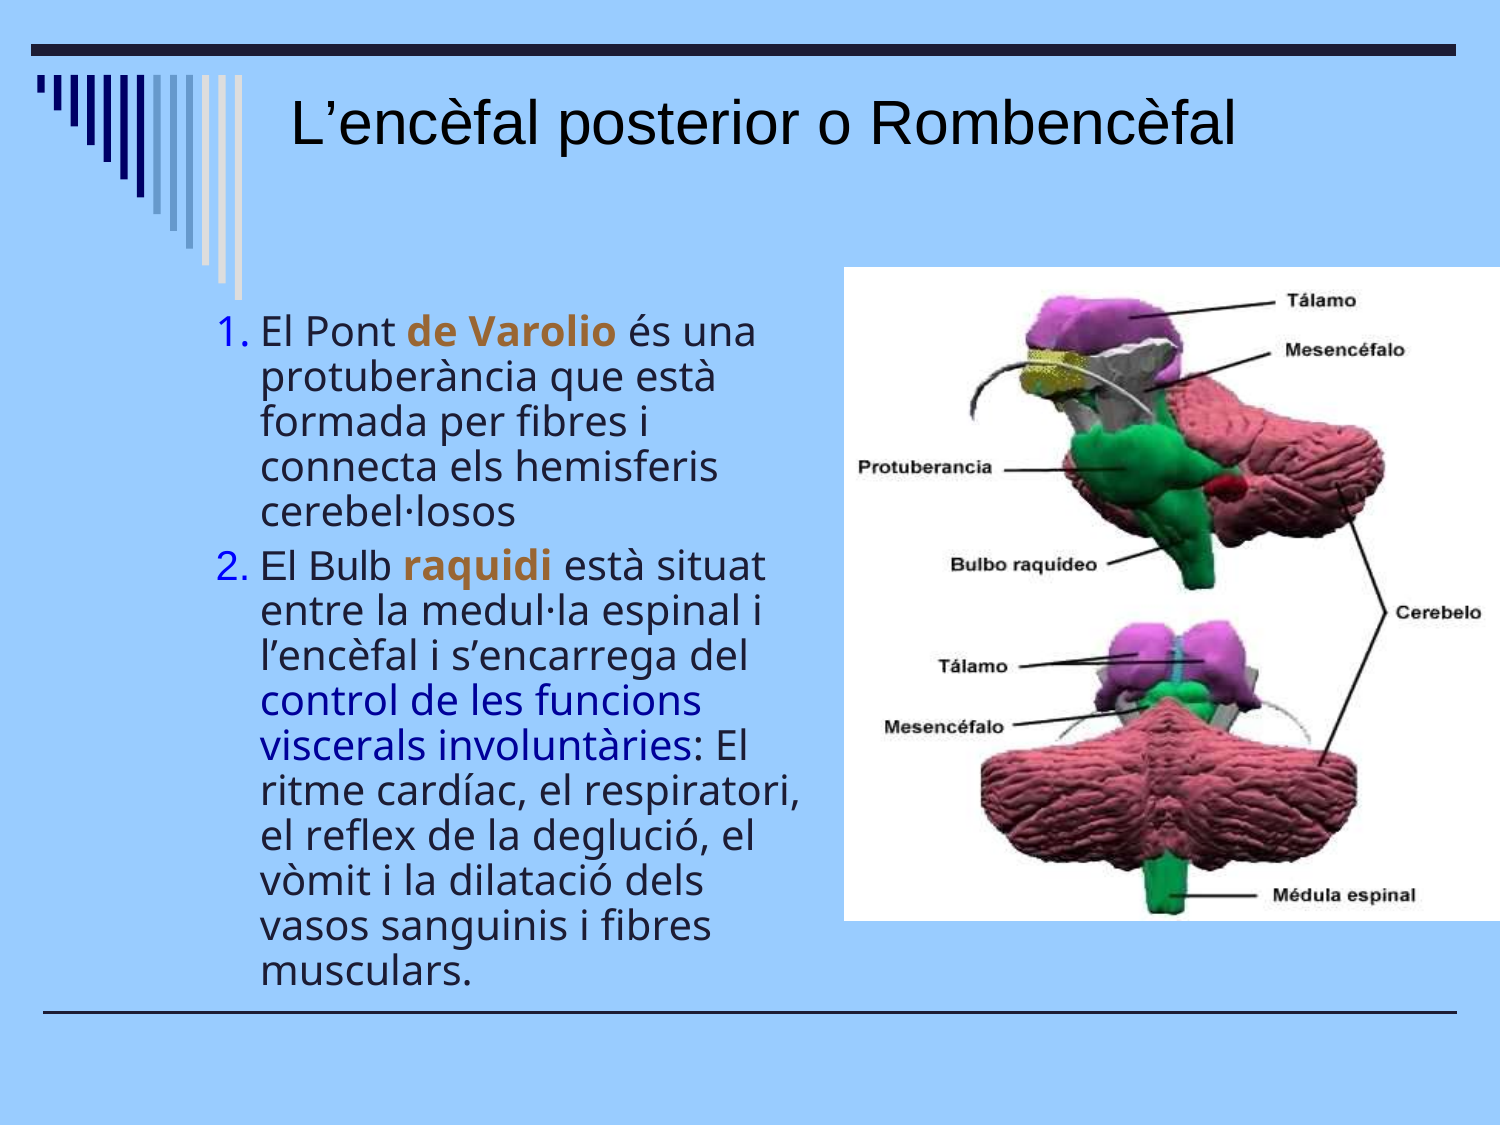

# L’encèfal posterior o Rombencèfal
El Pont de Varolio és una protuberància que està formada per fibres i connecta els hemisferis cerebel·losos
El Bulb raquidi està situat entre la medul·la espinal i l’encèfal i s’encarrega del control de les funcions viscerals involuntàries: El ritme cardíac, el respiratori, el reflex de la deglució, el vòmit i la dilatació dels vasos sanguinis i fibres musculars.